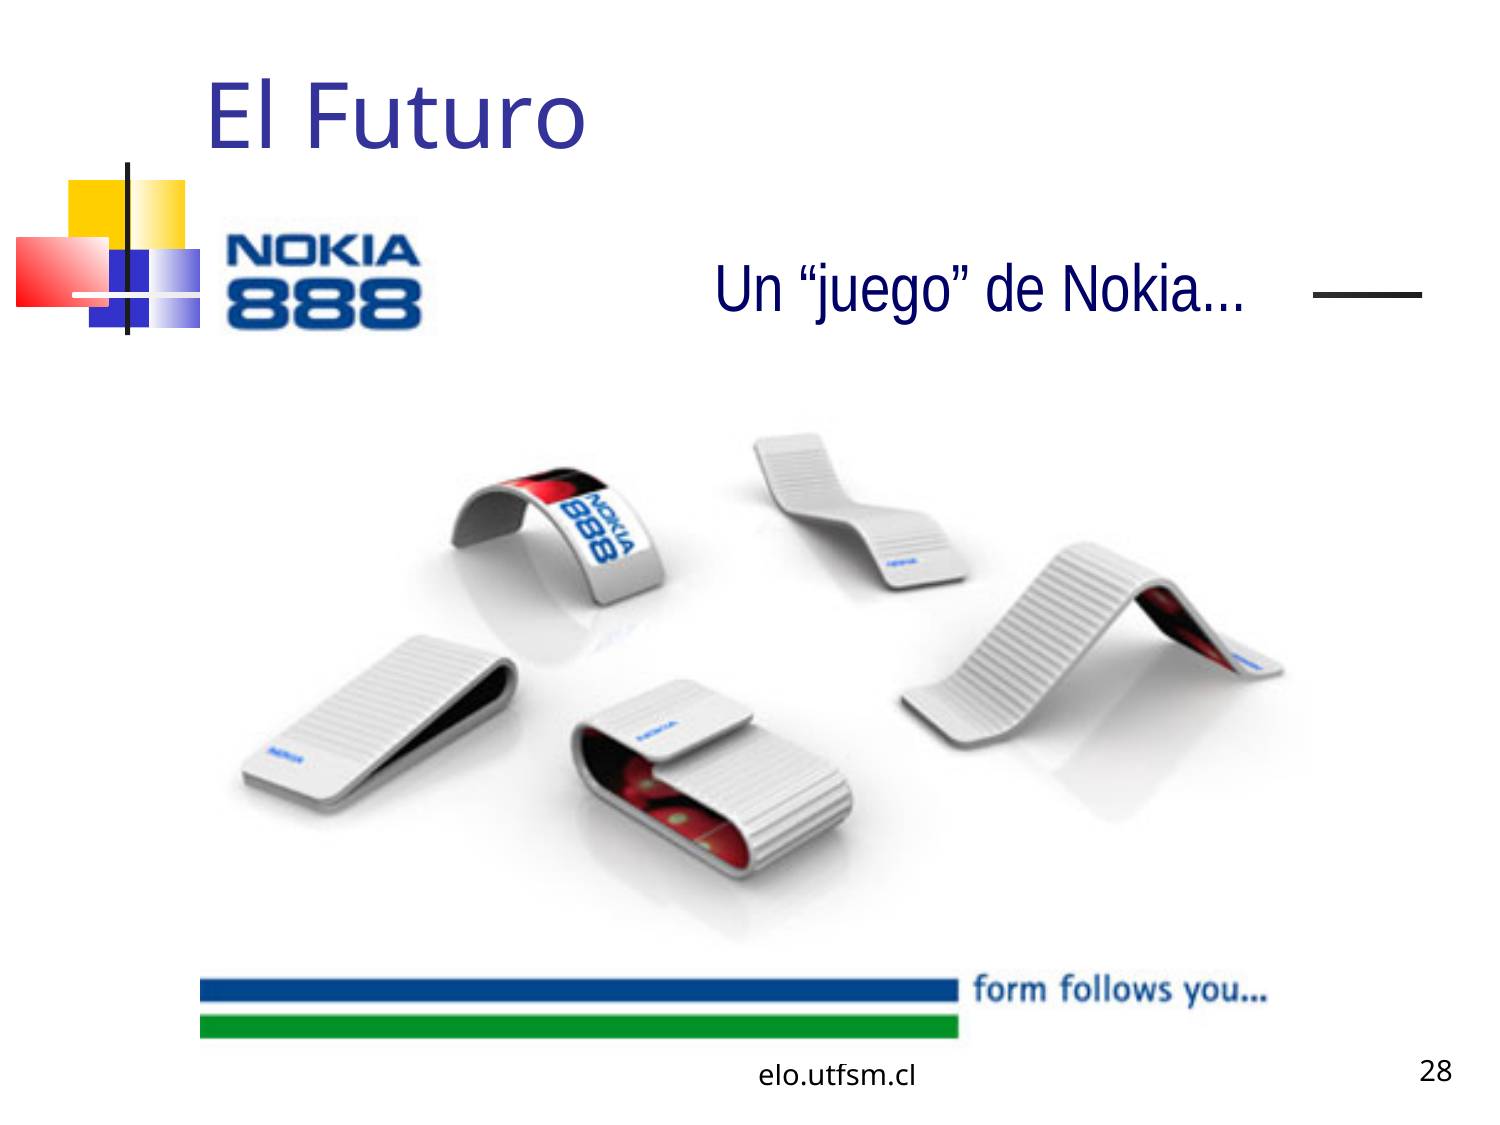

# El Futuro
Un “juego” de Nokia...
elo.utfsm.cl